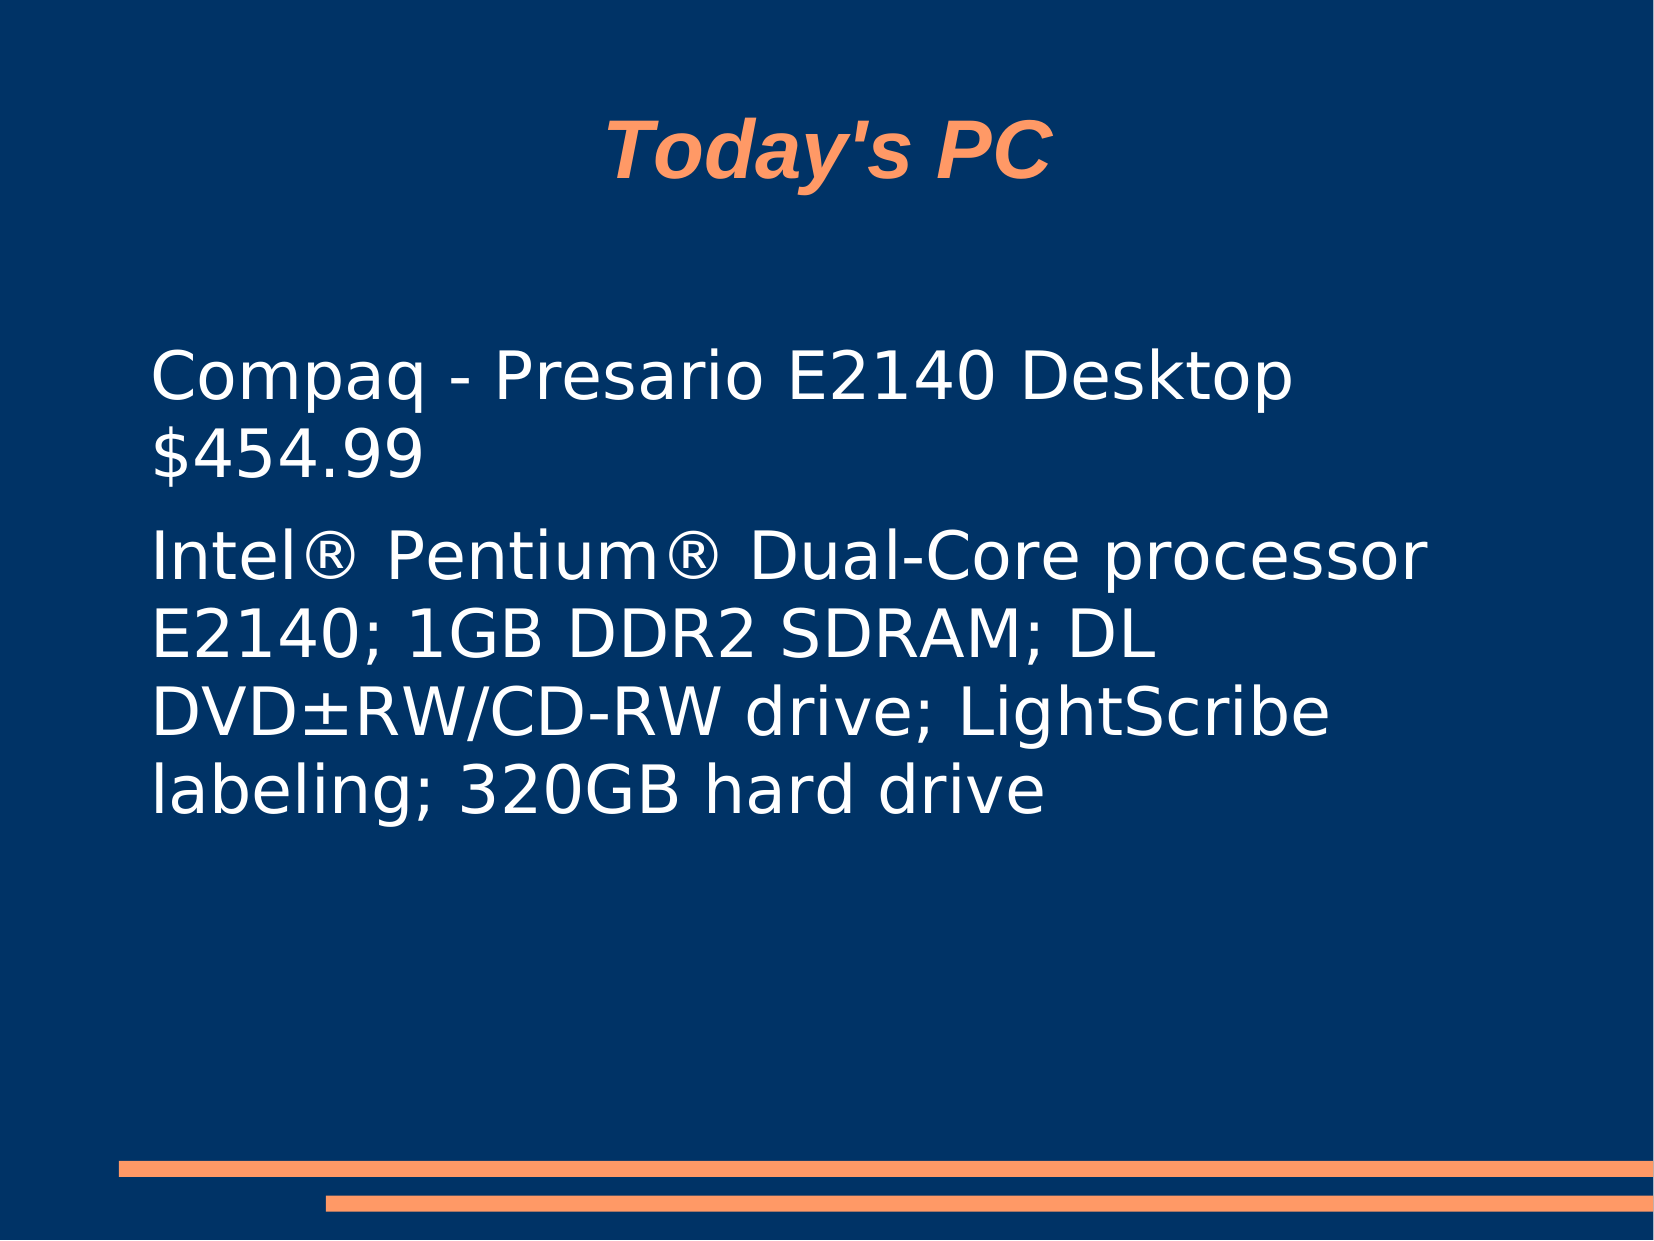

# Today's PC
Compaq - Presario E2140 Desktop $454.99
Intel® Pentium® Dual-Core processor E2140; 1GB DDR2 SDRAM; DL DVD±RW/CD-RW drive; LightScribe labeling; 320GB hard drive